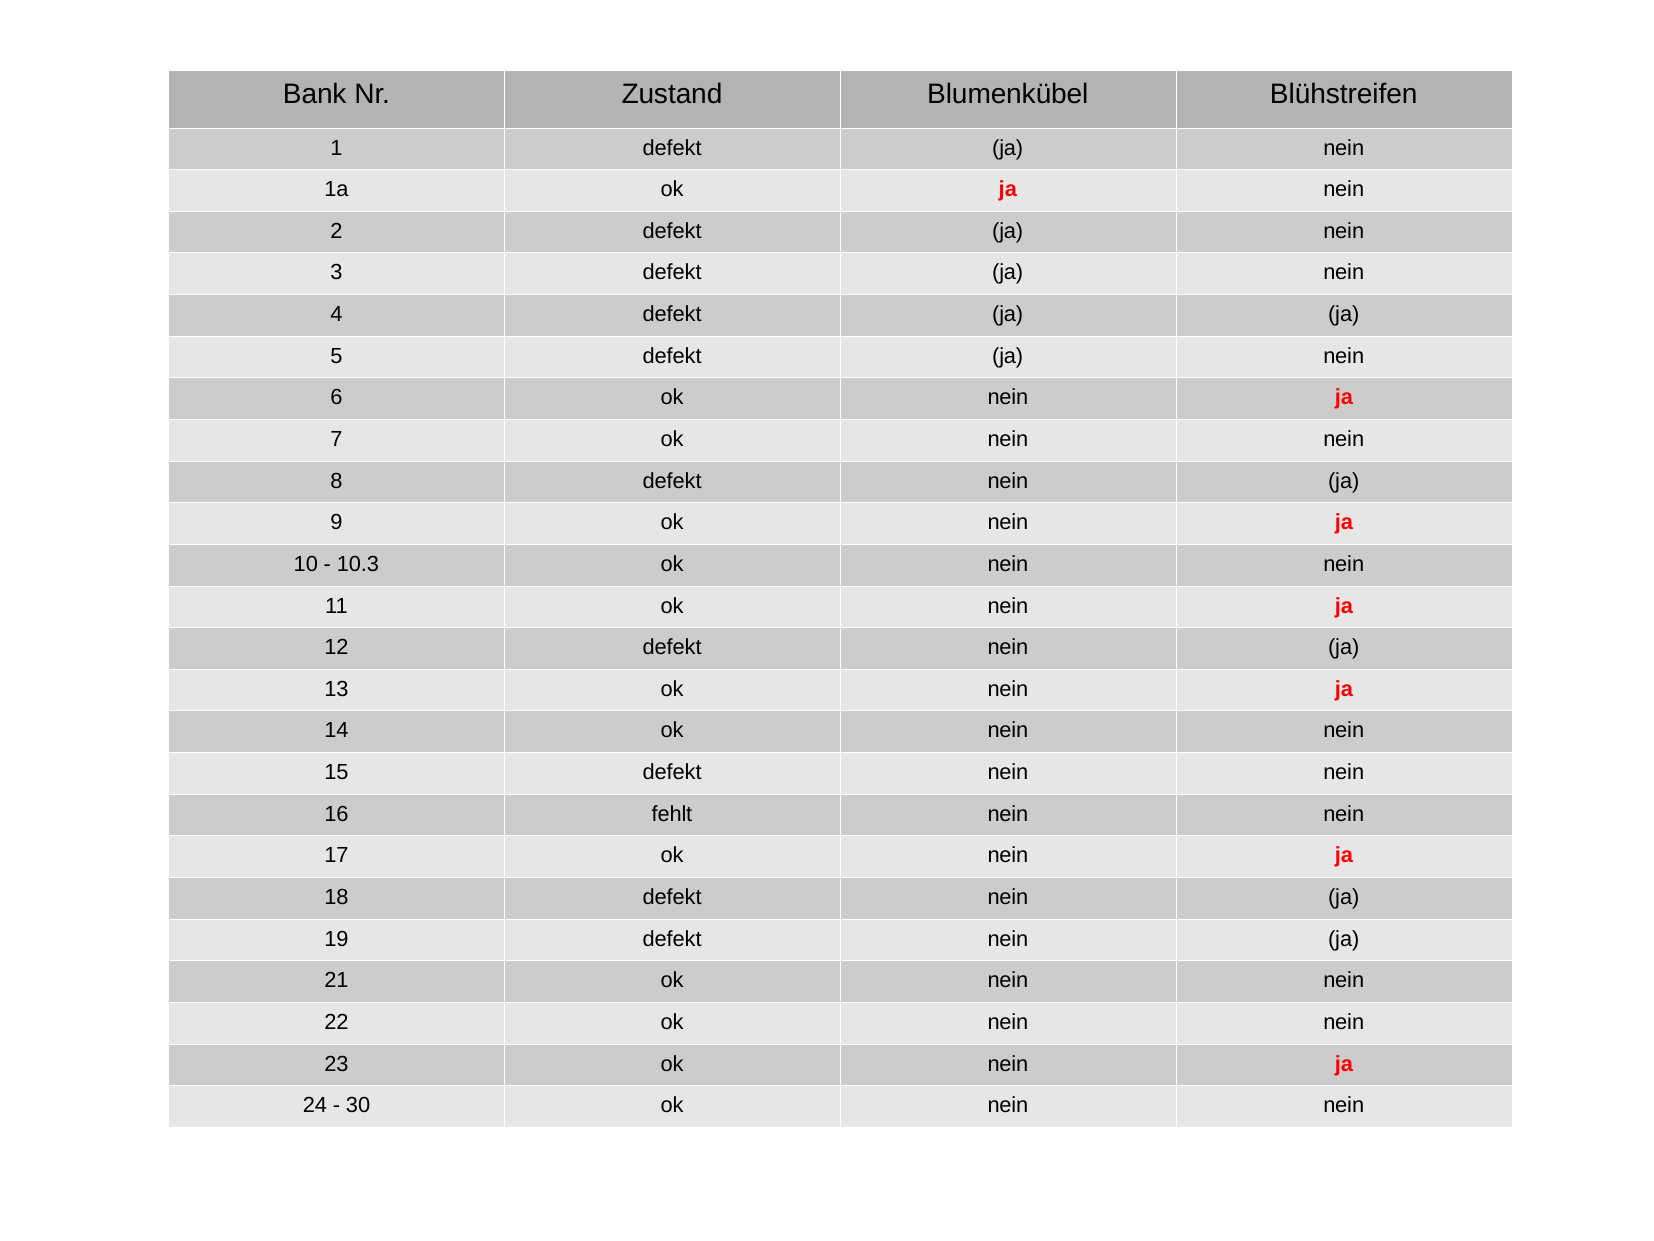

| Bank Nr. | Zustand | Blumenkübel | Blühstreifen |
| --- | --- | --- | --- |
| 1 | defekt | (ja) | nein |
| 1a | ok | ja | nein |
| 2 | defekt | (ja) | nein |
| 3 | defekt | (ja) | nein |
| 4 | defekt | (ja) | (ja) |
| 5 | defekt | (ja) | nein |
| 6 | ok | nein | ja |
| 7 | ok | nein | nein |
| 8 | defekt | nein | (ja) |
| 9 | ok | nein | ja |
| 10 - 10.3 | ok | nein | nein |
| 11 | ok | nein | ja |
| 12 | defekt | nein | (ja) |
| 13 | ok | nein | ja |
| 14 | ok | nein | nein |
| 15 | defekt | nein | nein |
| 16 | fehlt | nein | nein |
| 17 | ok | nein | ja |
| 18 | defekt | nein | (ja) |
| 19 | defekt | nein | (ja) |
| 21 | ok | nein | nein |
| 22 | ok | nein | nein |
| 23 | ok | nein | ja |
| 24 - 30 | ok | nein | nein |